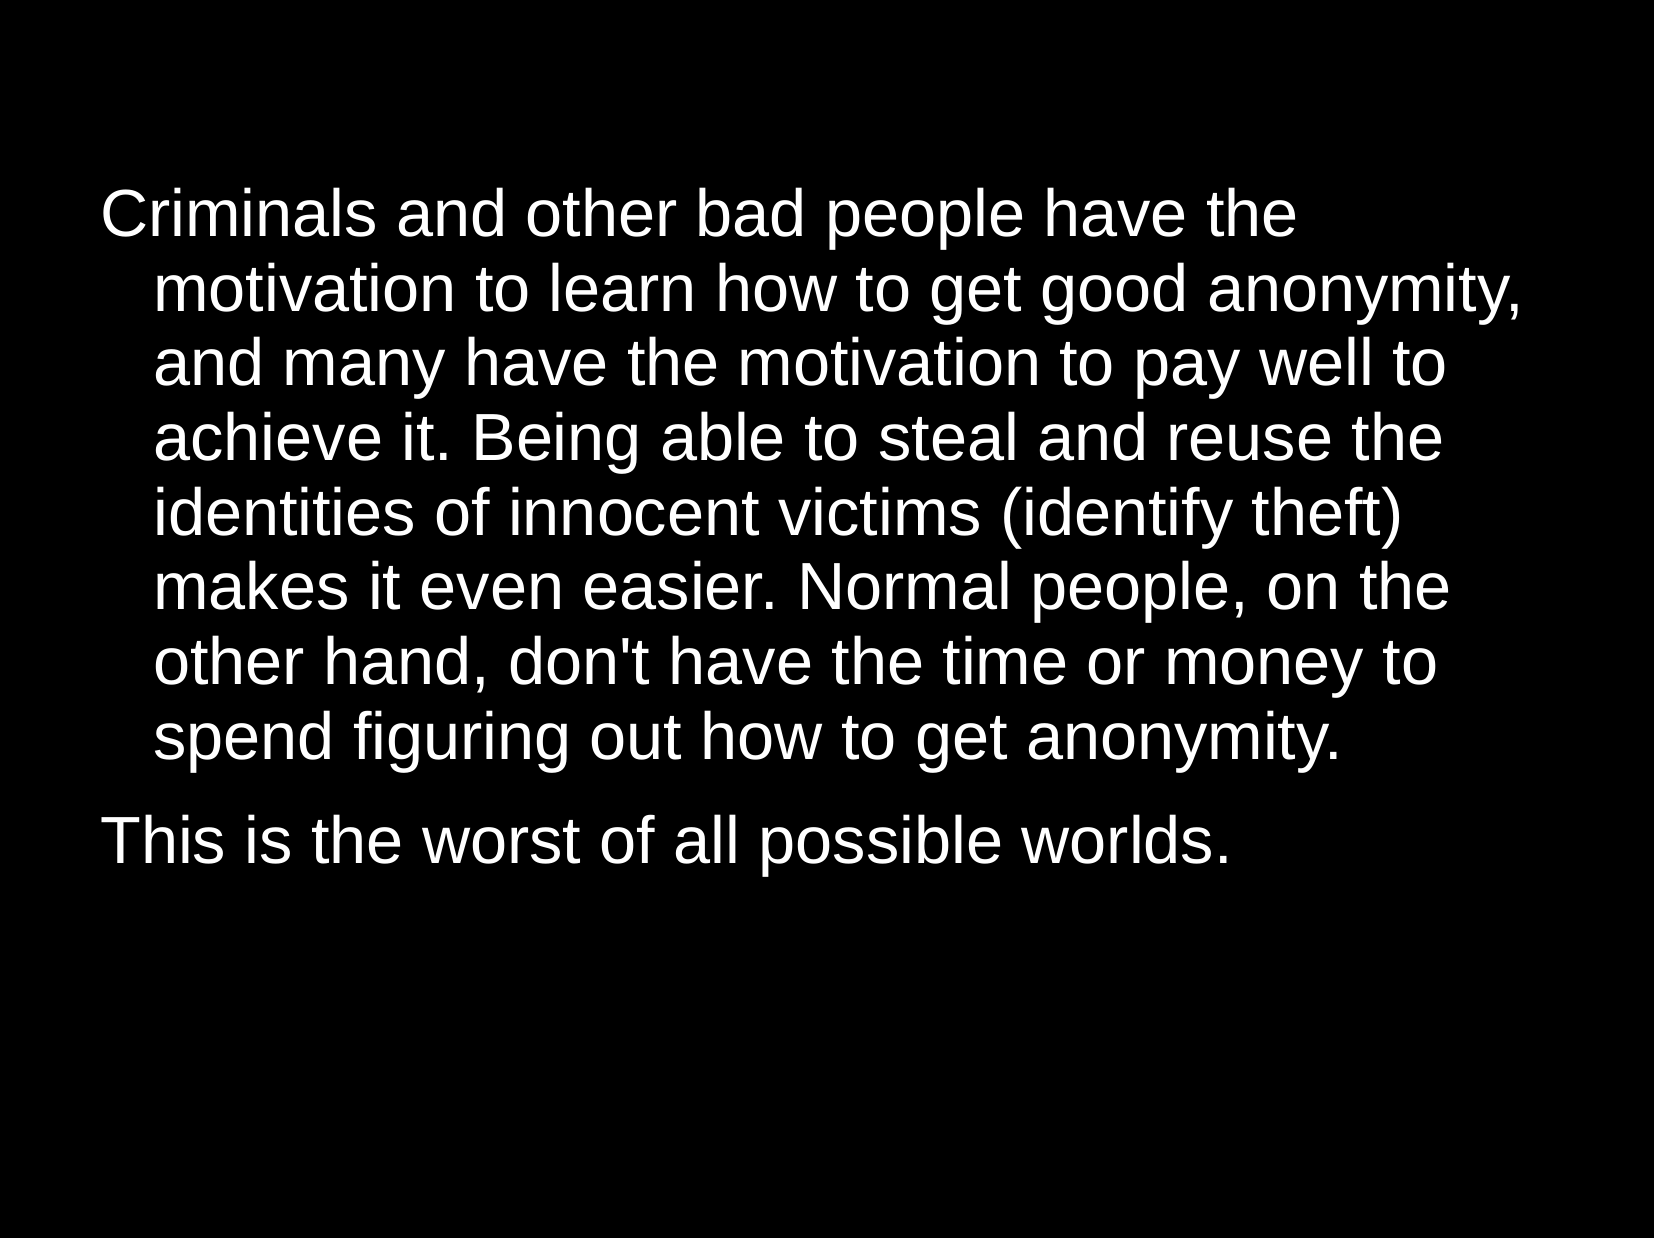

# Criminals and other bad people have the motivation to learn how to get good anonymity, and many have the motivation to pay well to achieve it. Being able to steal and reuse the identities of innocent victims (identify theft) makes it even easier. Normal people, on the other hand, don't have the time or money to spend figuring out how to get anonymity.
This is the worst of all possible worlds.